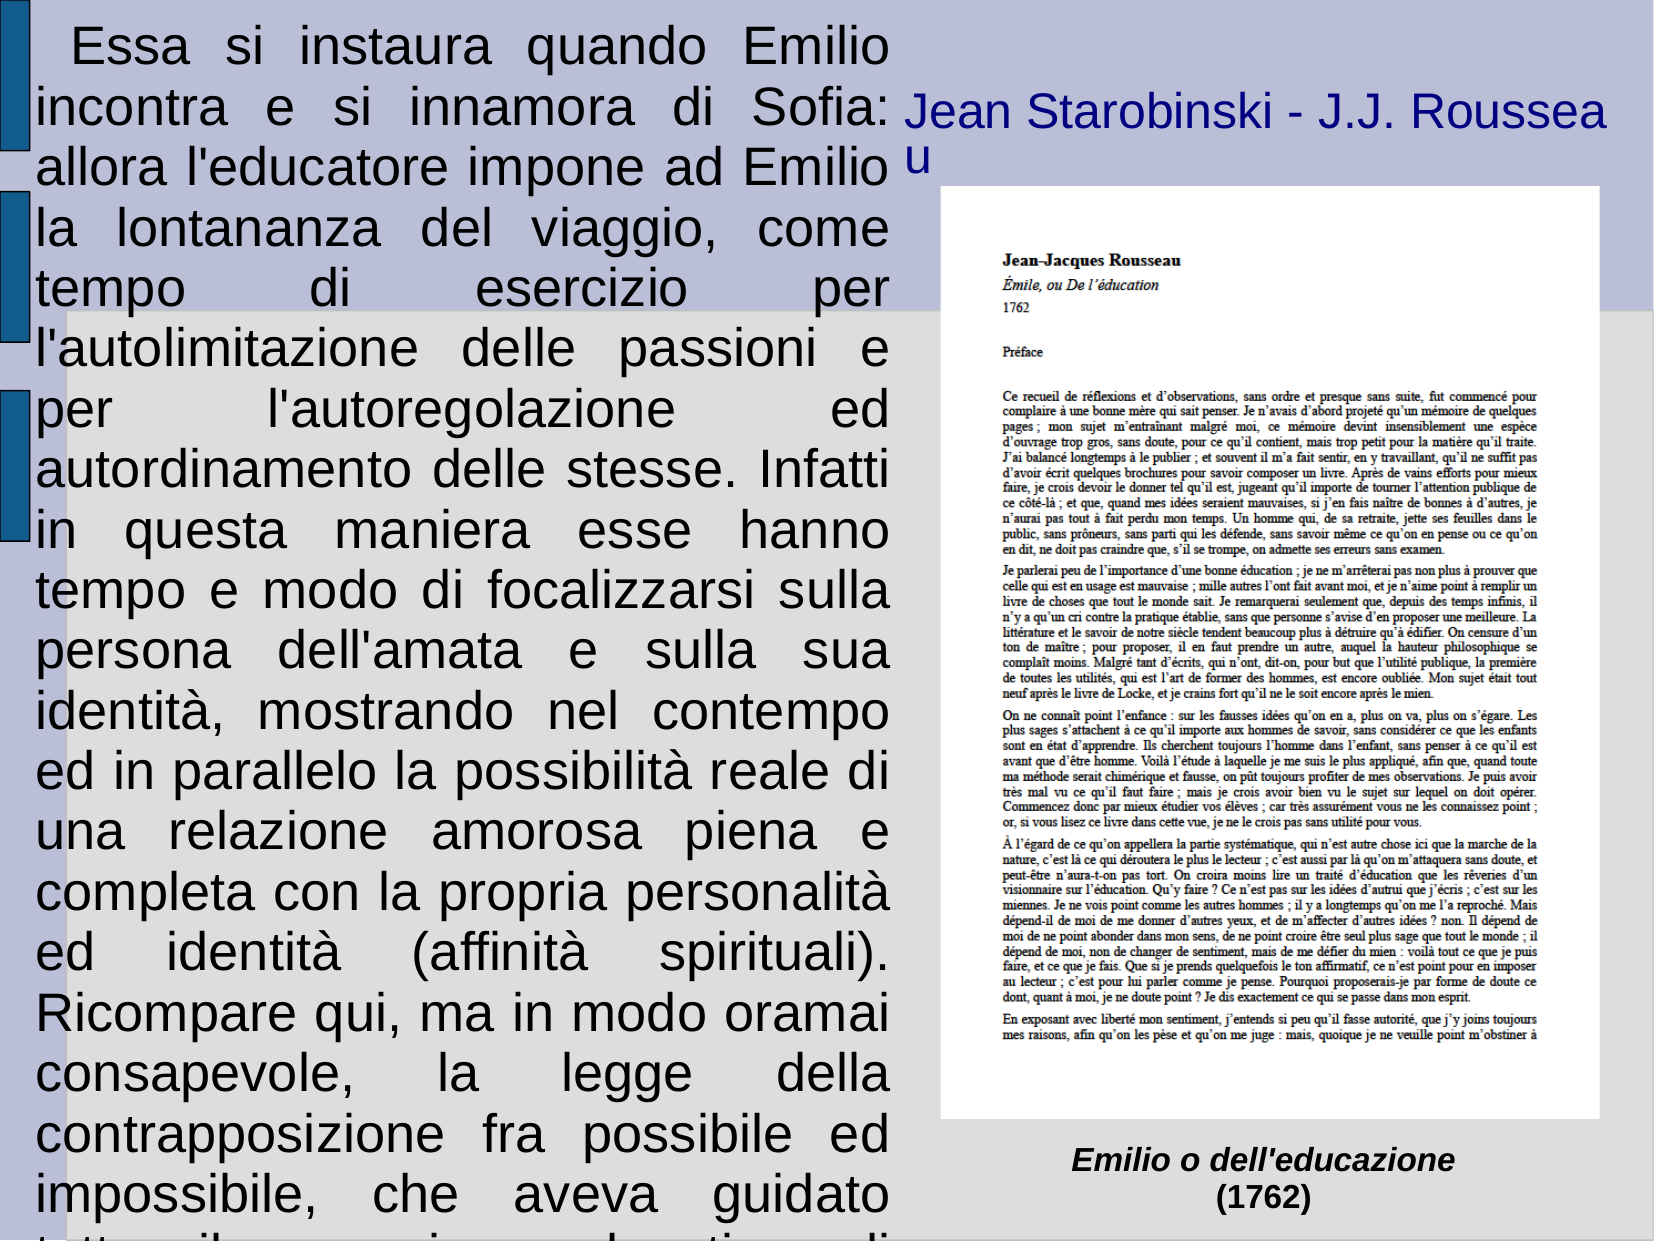

Essa si instaura quando Emilio incontra e si innamora di Sofia: allora l'educatore impone ad Emilio la lontananza del viaggio, come tempo di esercizio per l'autolimitazione delle passioni e per l'autoregolazione ed autordinamento delle stesse. Infatti in questa maniera esse hanno tempo e modo di focalizzarsi sulla persona dell'amata e sulla sua identità, mostrando nel contempo ed in parallelo la possibilità reale di una relazione amorosa piena e completa con la propria personalità ed identità (affinità spirituali). Ricompare qui, ma in modo oramai consapevole, la legge della contrapposizione fra possibile ed impossibile, che aveva guidato tutto il cammino educativo di Emilio.
Jean Starobinski - J.J. Rousseau
#
Emilio o dell'educazione (1762)